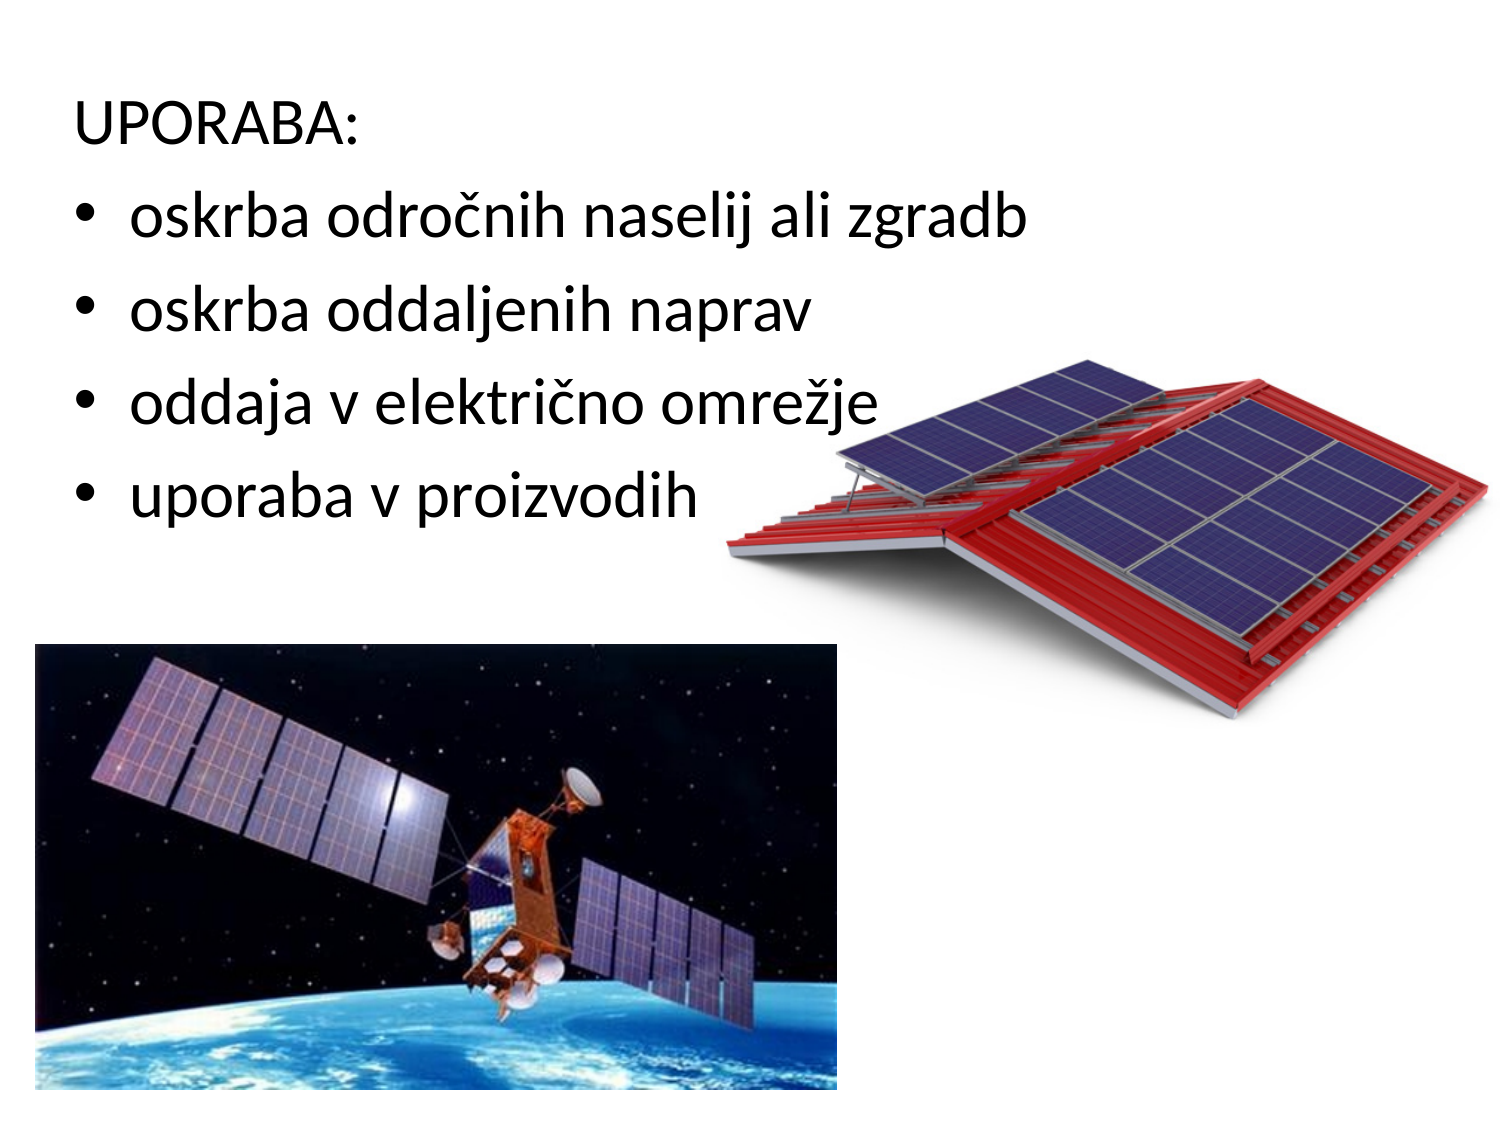

# UPORABA:
oskrba odročnih naselij ali zgradb
oskrba oddaljenih naprav
oddaja v električno omrežje
uporaba v proizvodih